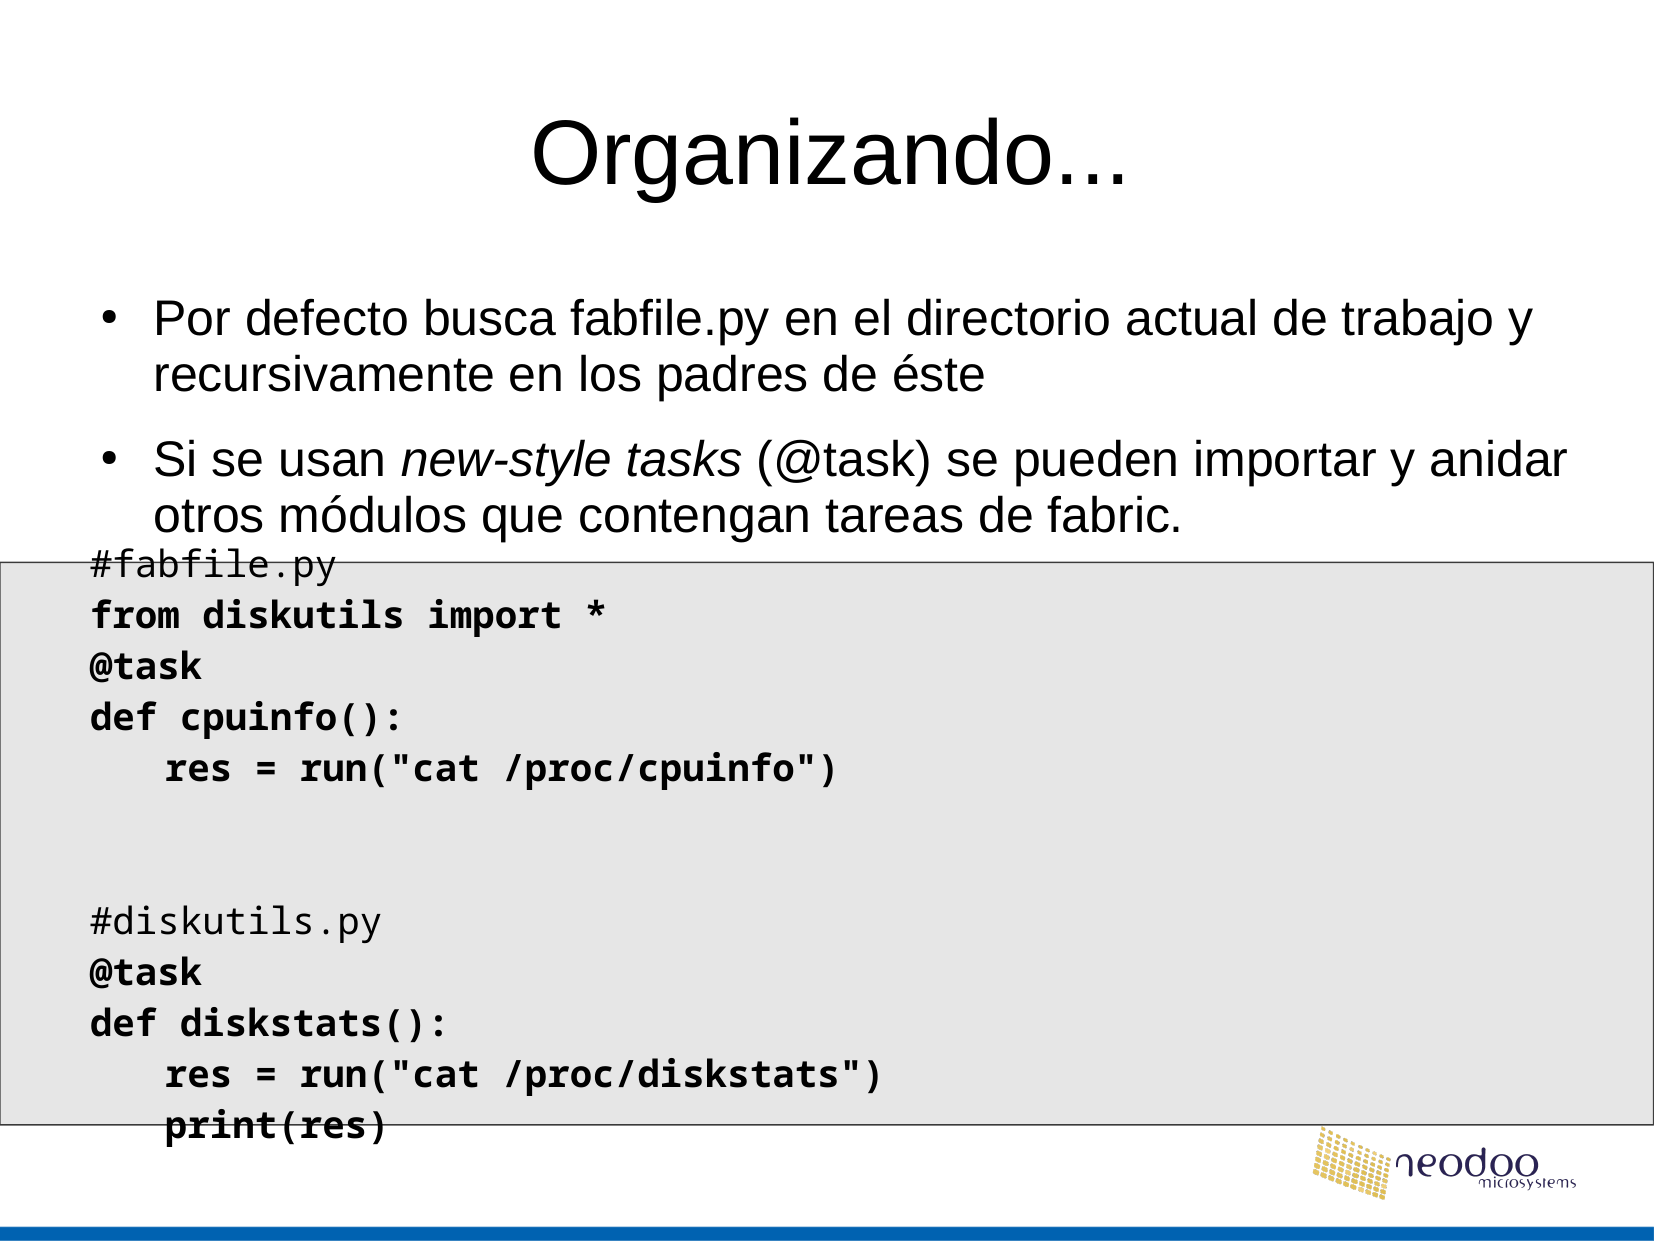

# Organizando...
Por defecto busca fabfile.py en el directorio actual de trabajo y recursivamente en los padres de éste
Si se usan new-style tasks (@task) se pueden importar y anidar otros módulos que contengan tareas de fabric.
	#fabfile.py
	from diskutils import *
	@task
	def cpuinfo():
		res = run("cat /proc/cpuinfo")
	#diskutils.py
	@task
	def diskstats():
 		res = run("cat /proc/diskstats")
 		print(res)